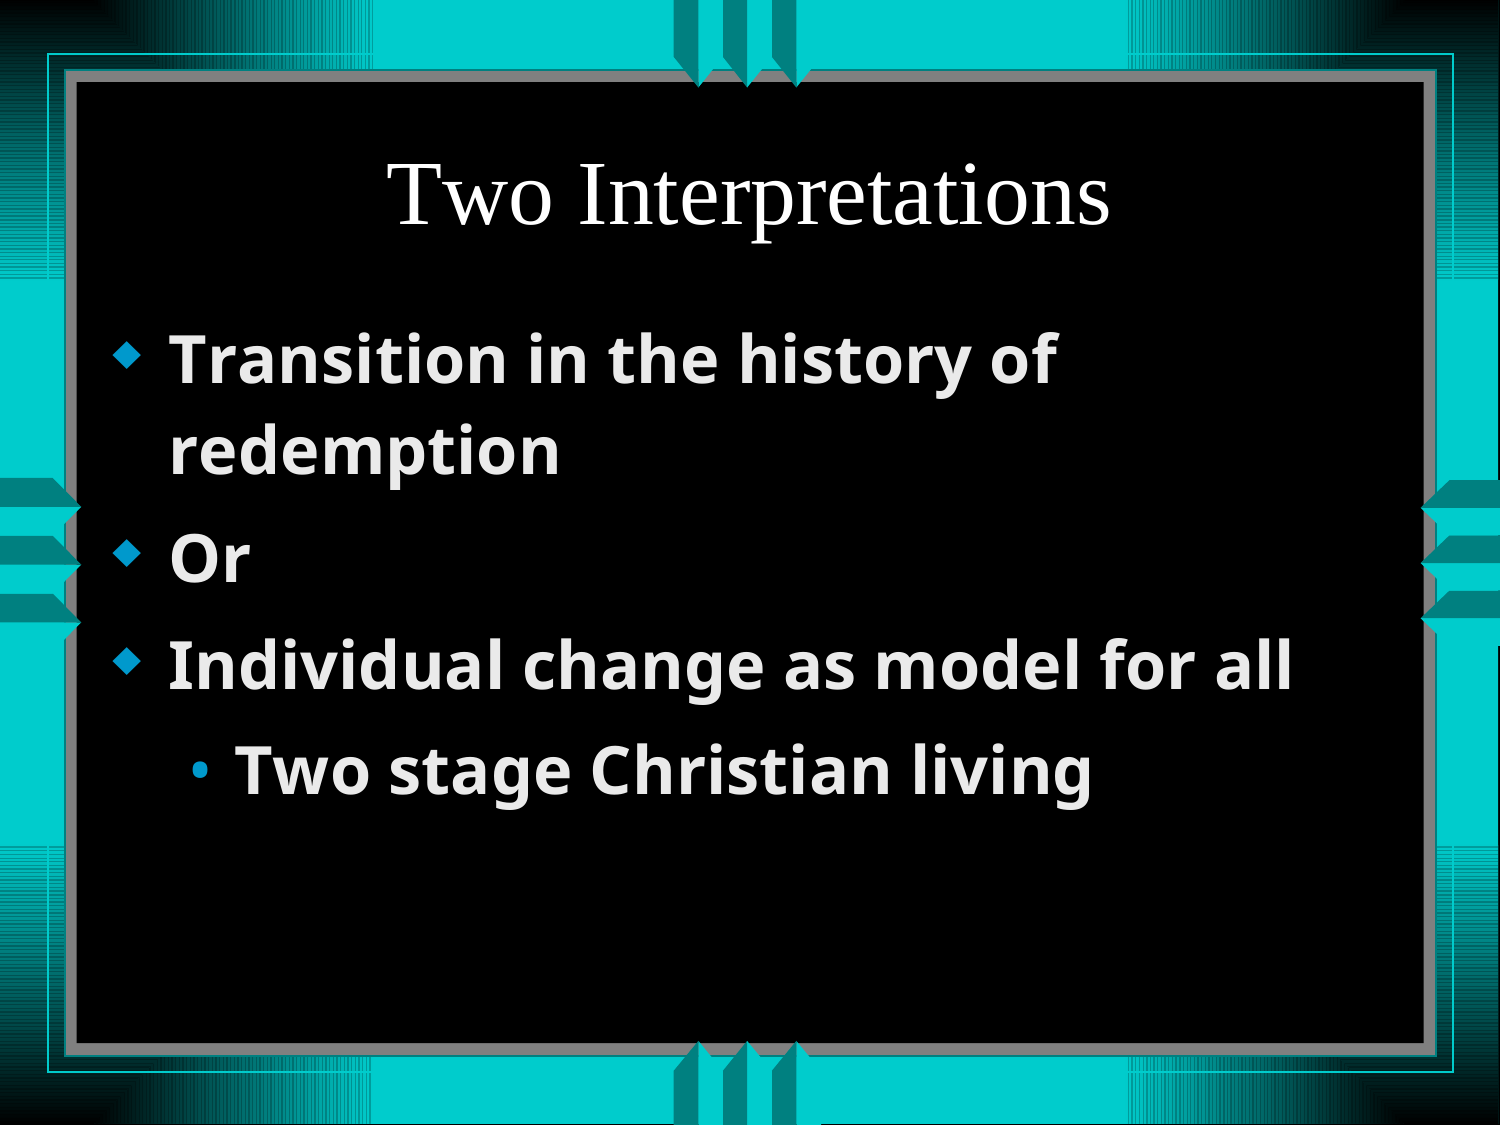

# Two Interpretations
Transition in the history of redemption
Or
Individual change as model for all
Two stage Christian living